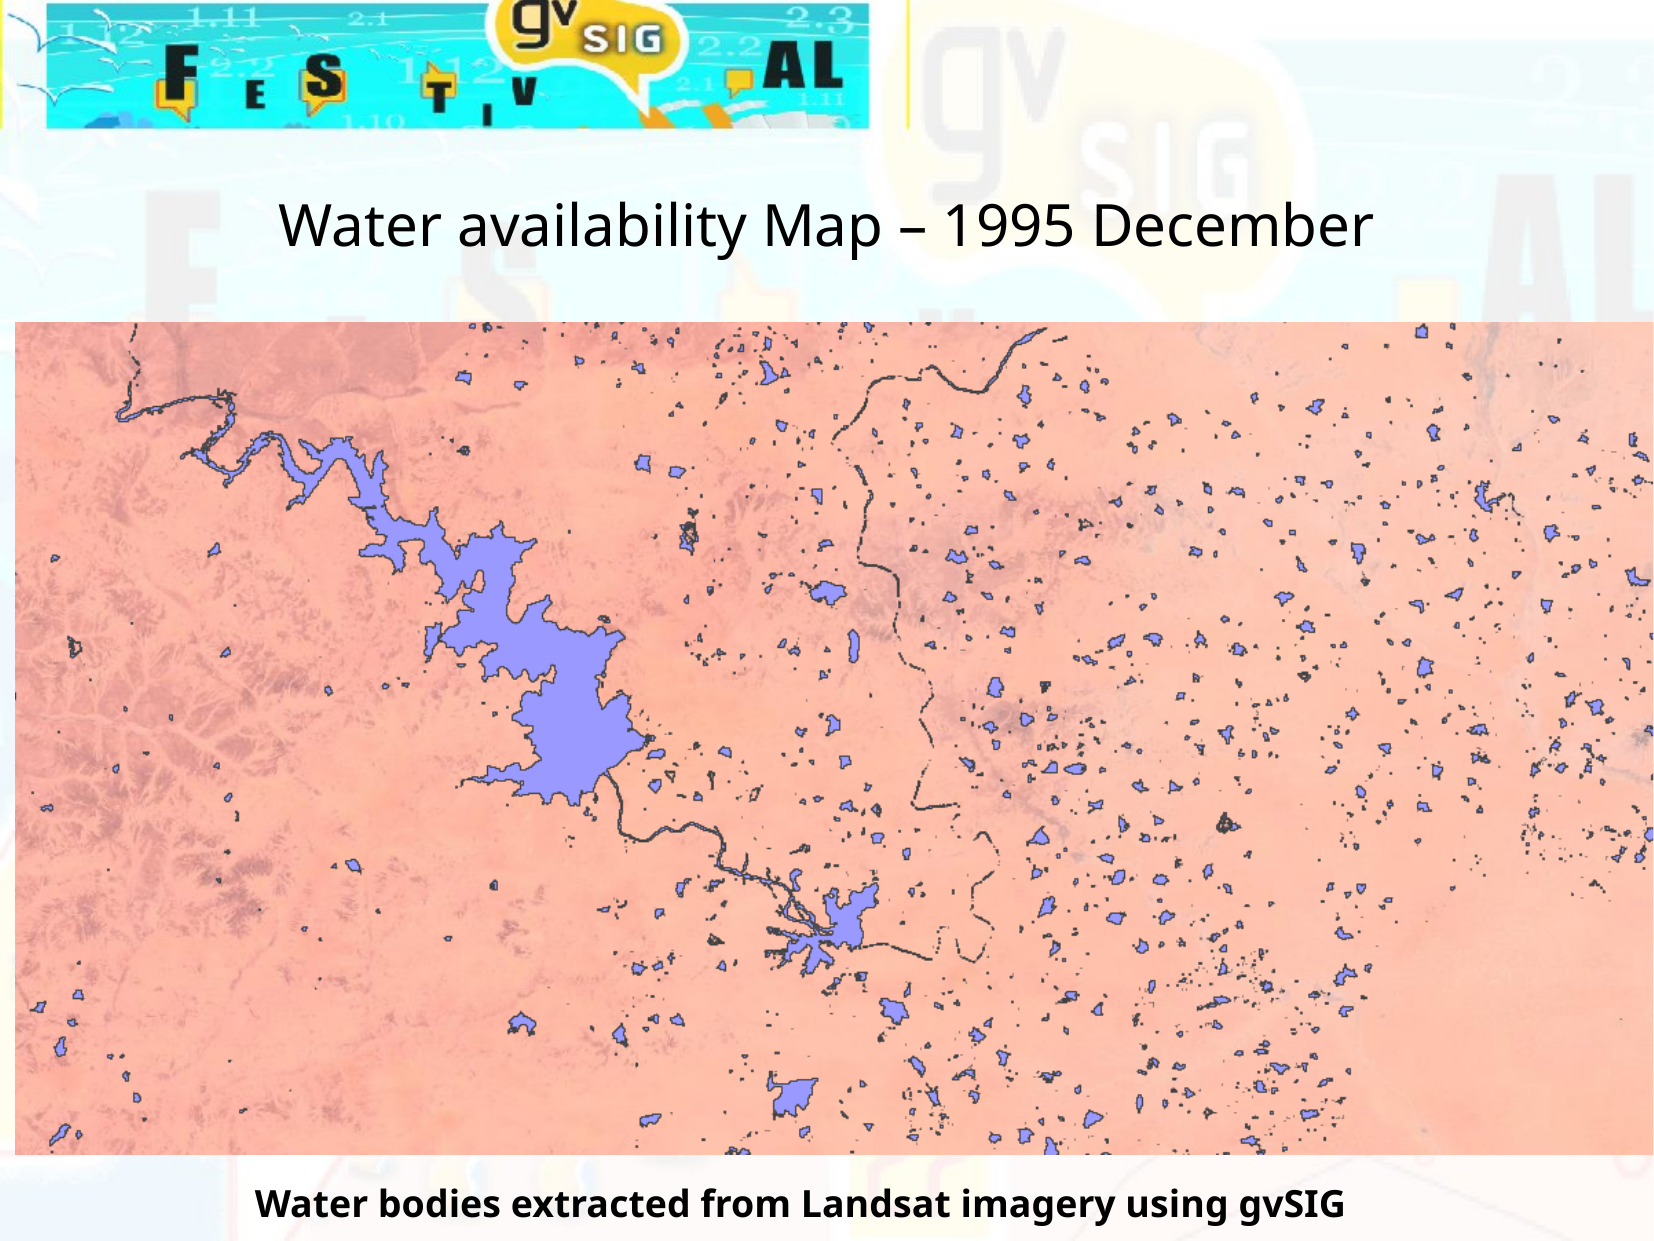

# Water availability Map – 1995 December
Water bodies extracted from Landsat imagery using gvSIG